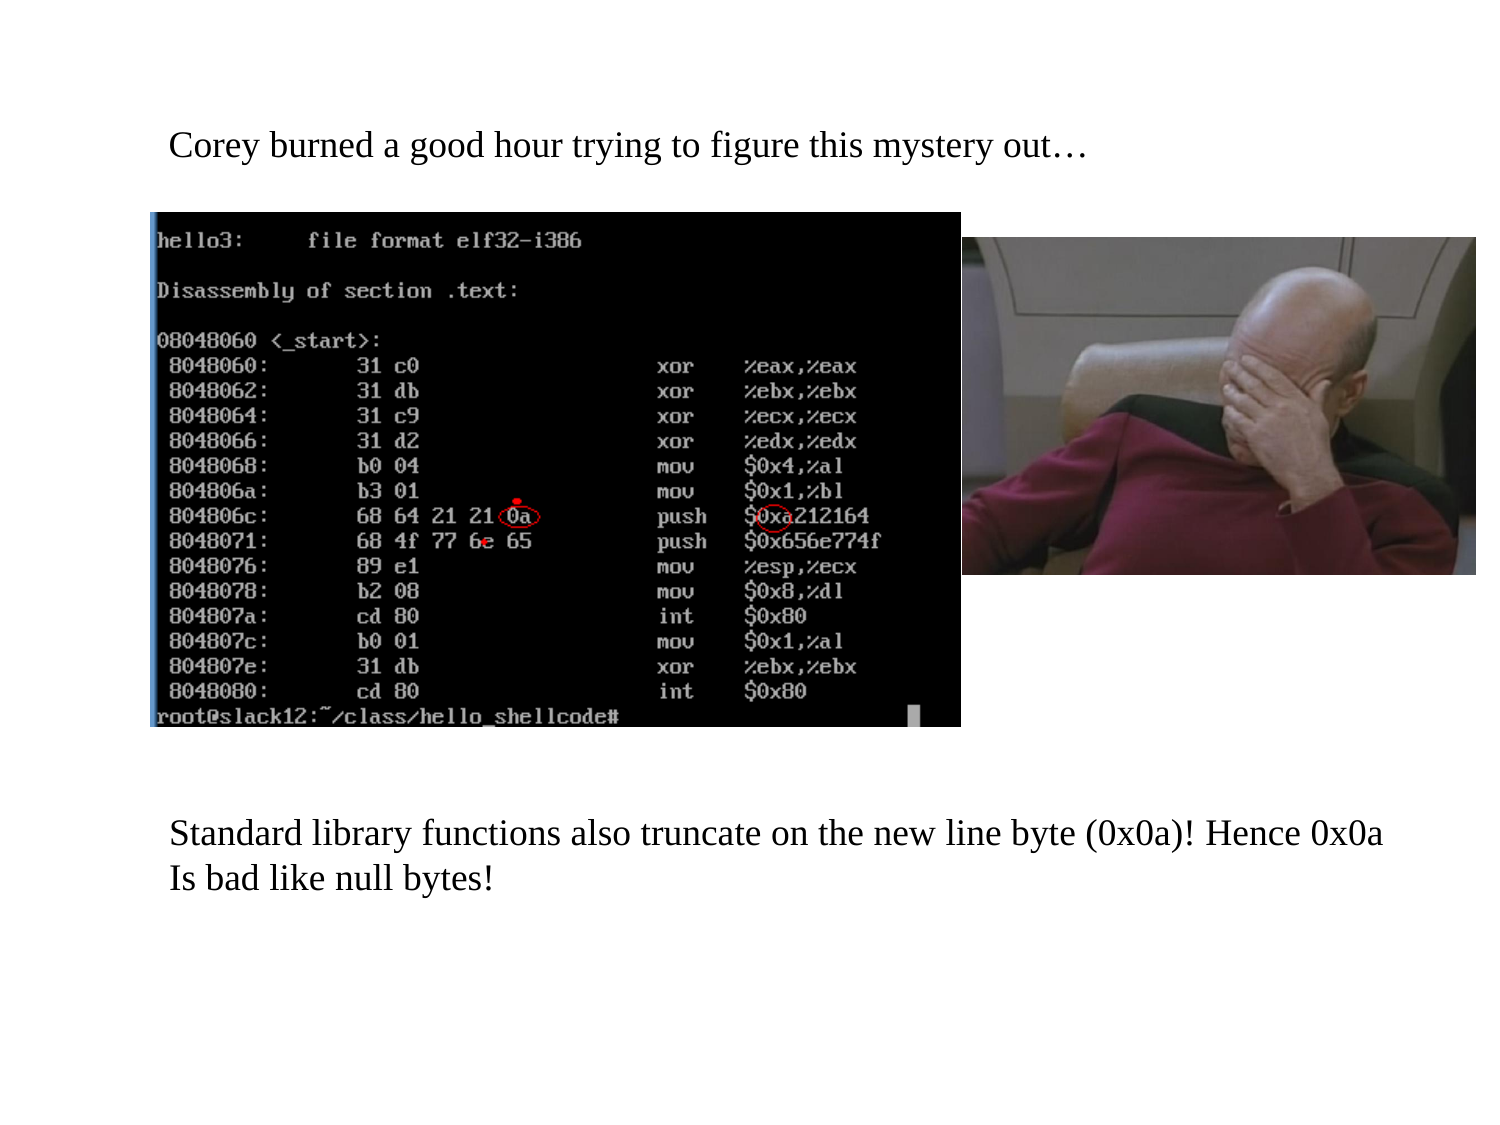

Corey burned a good hour trying to figure this mystery out…
Standard library functions also truncate on the new line byte (0x0a)! Hence 0x0a
Is bad like null bytes!